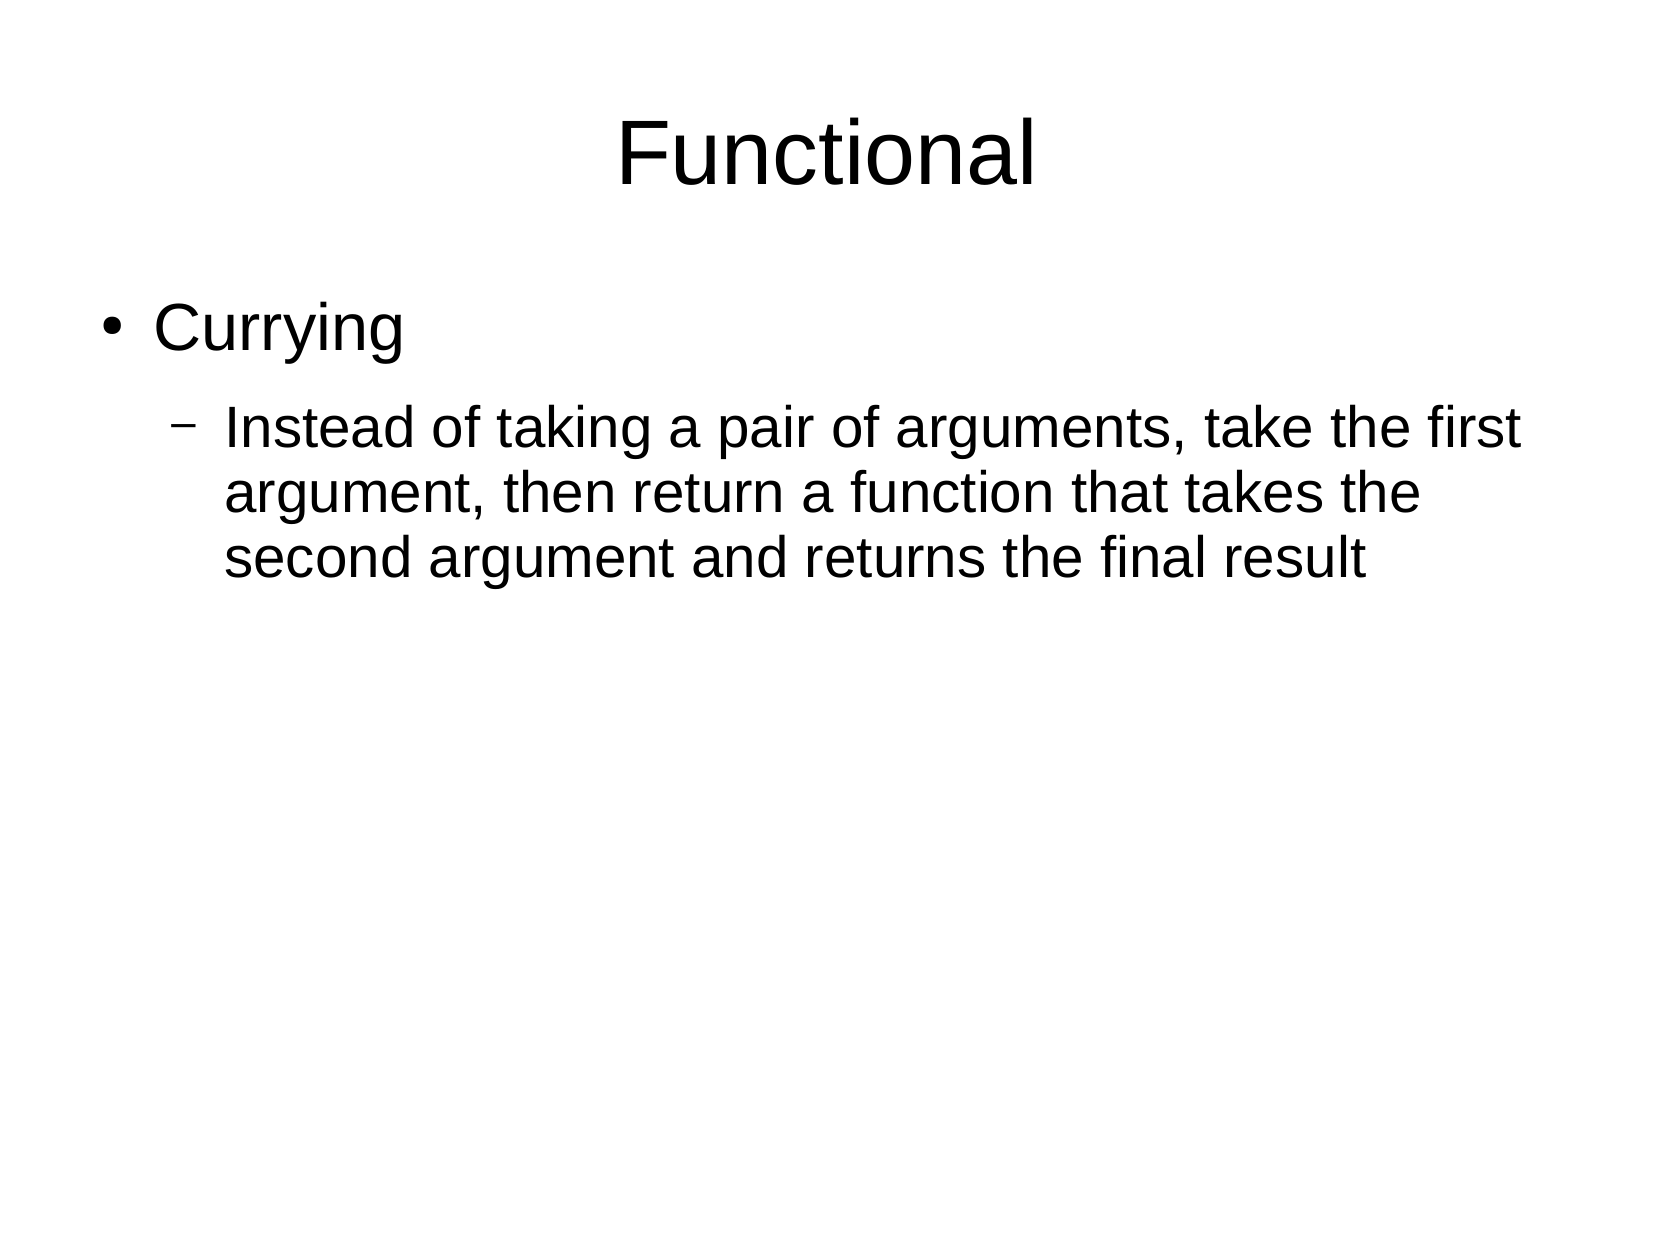

# Functional
Currying
Instead of taking a pair of arguments, take the first argument, then return a function that takes the second argument and returns the final result